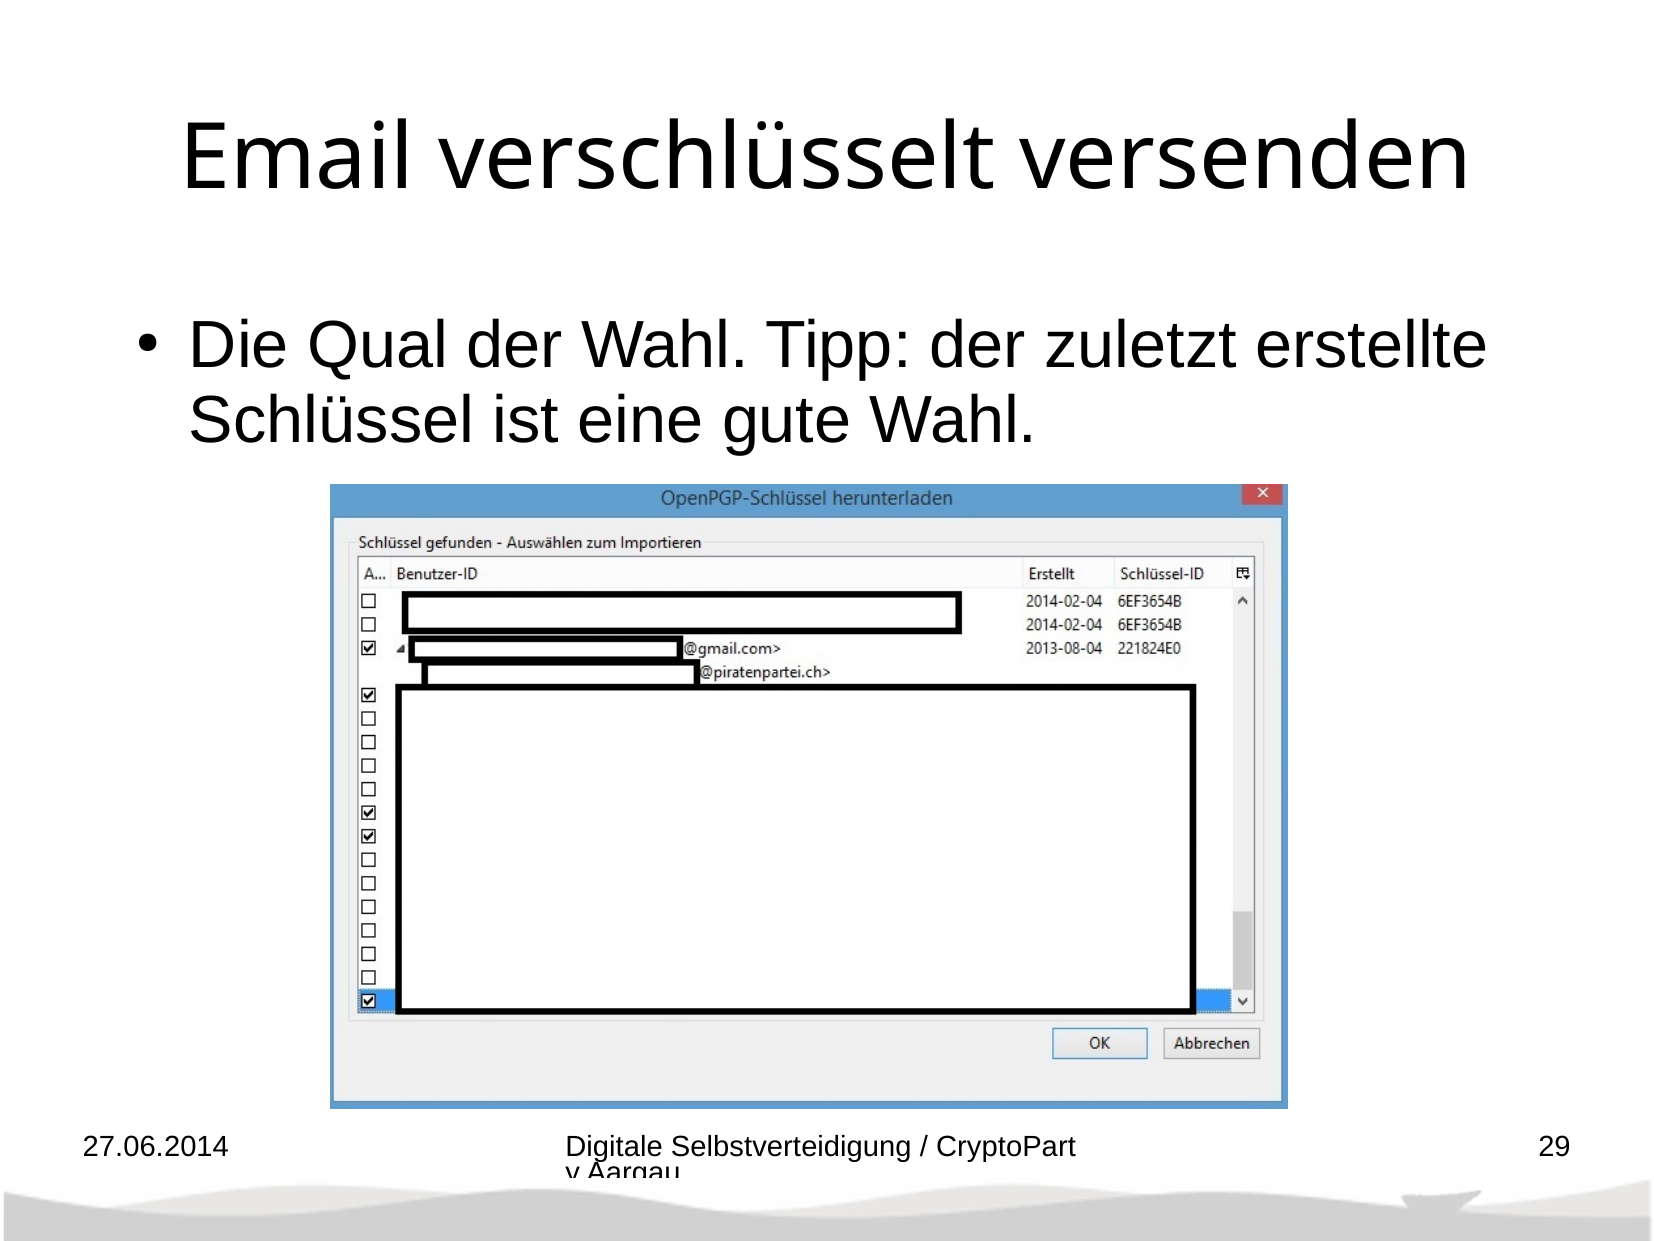

# Email verschlüsselt versenden
Die Qual der Wahl. Tipp: der zuletzt erstellte Schlüssel ist eine gute Wahl.
27.06.2014
Digitale Selbstverteidigung / CryptoParty Aargau
29